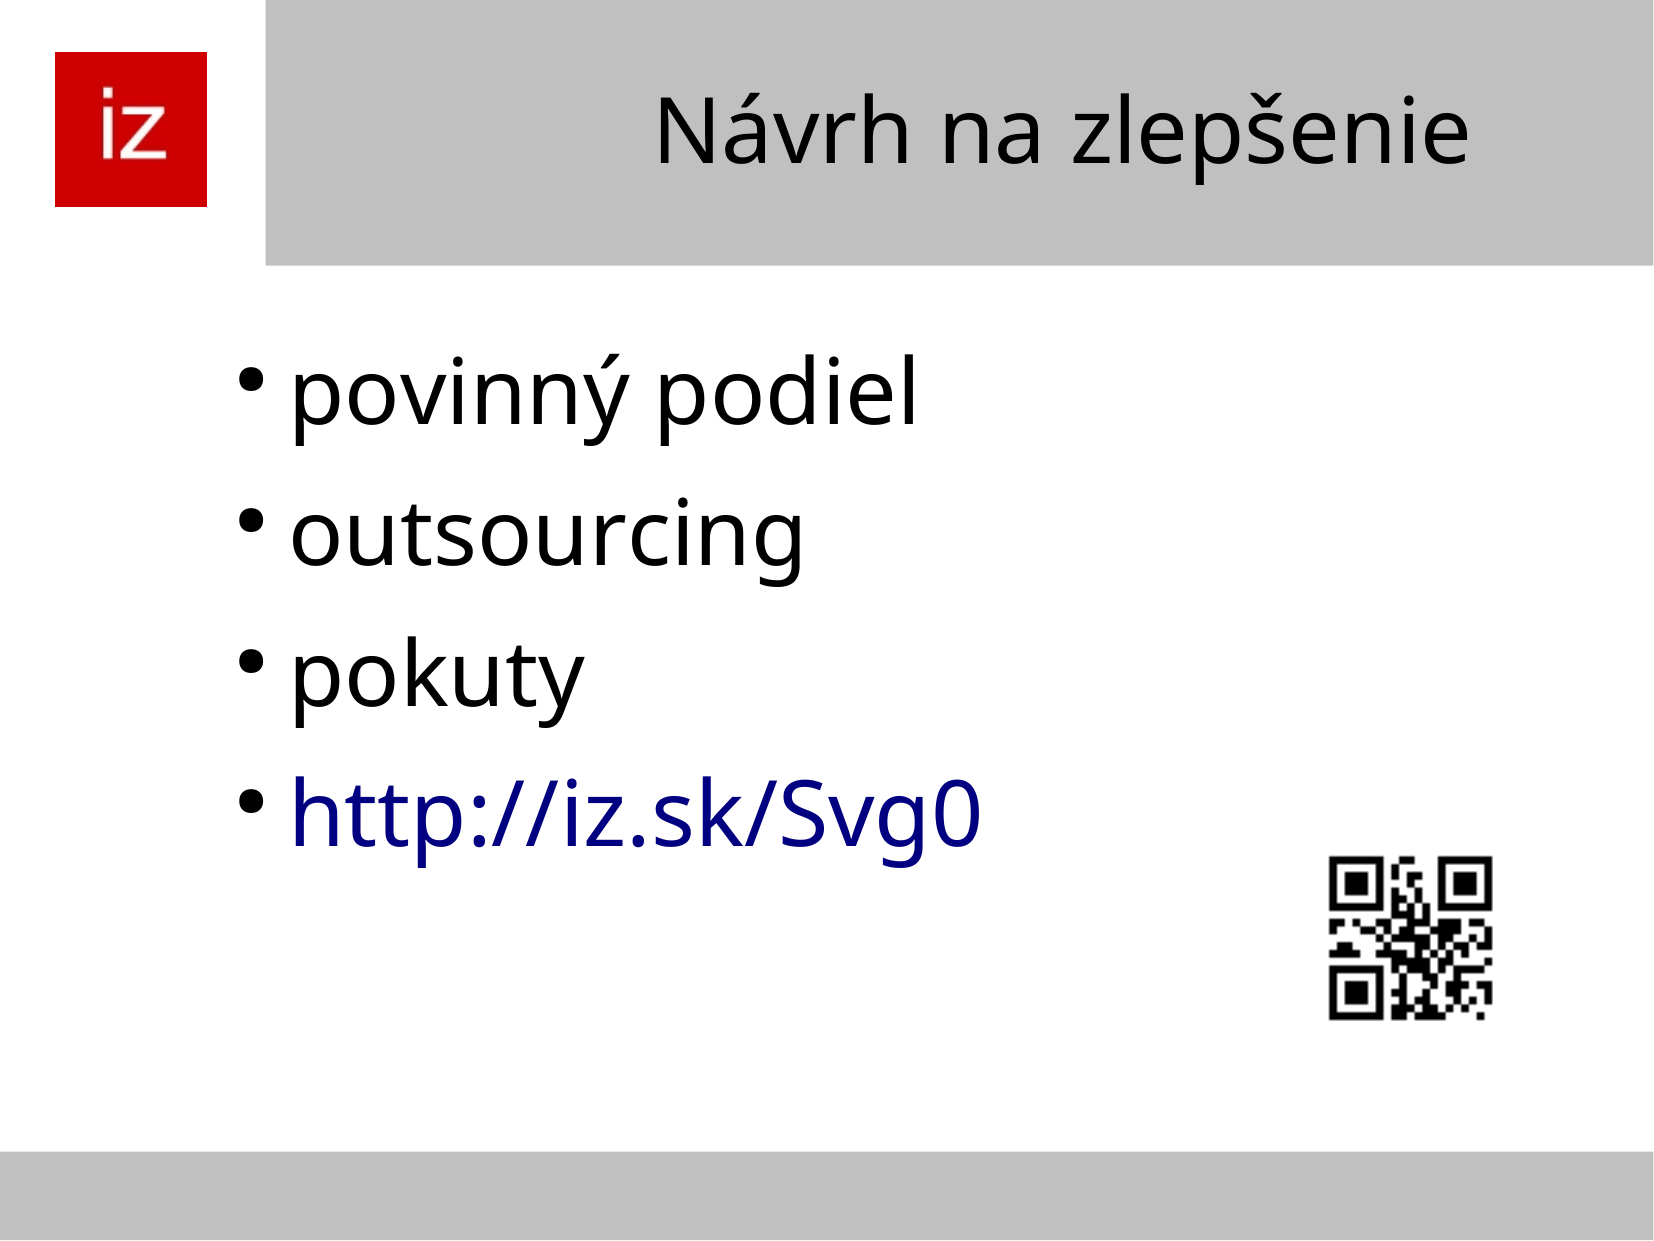

# Návrh na zlepšenie
povinný podiel
outsourcing
pokuty
http://iz.sk/Svg0